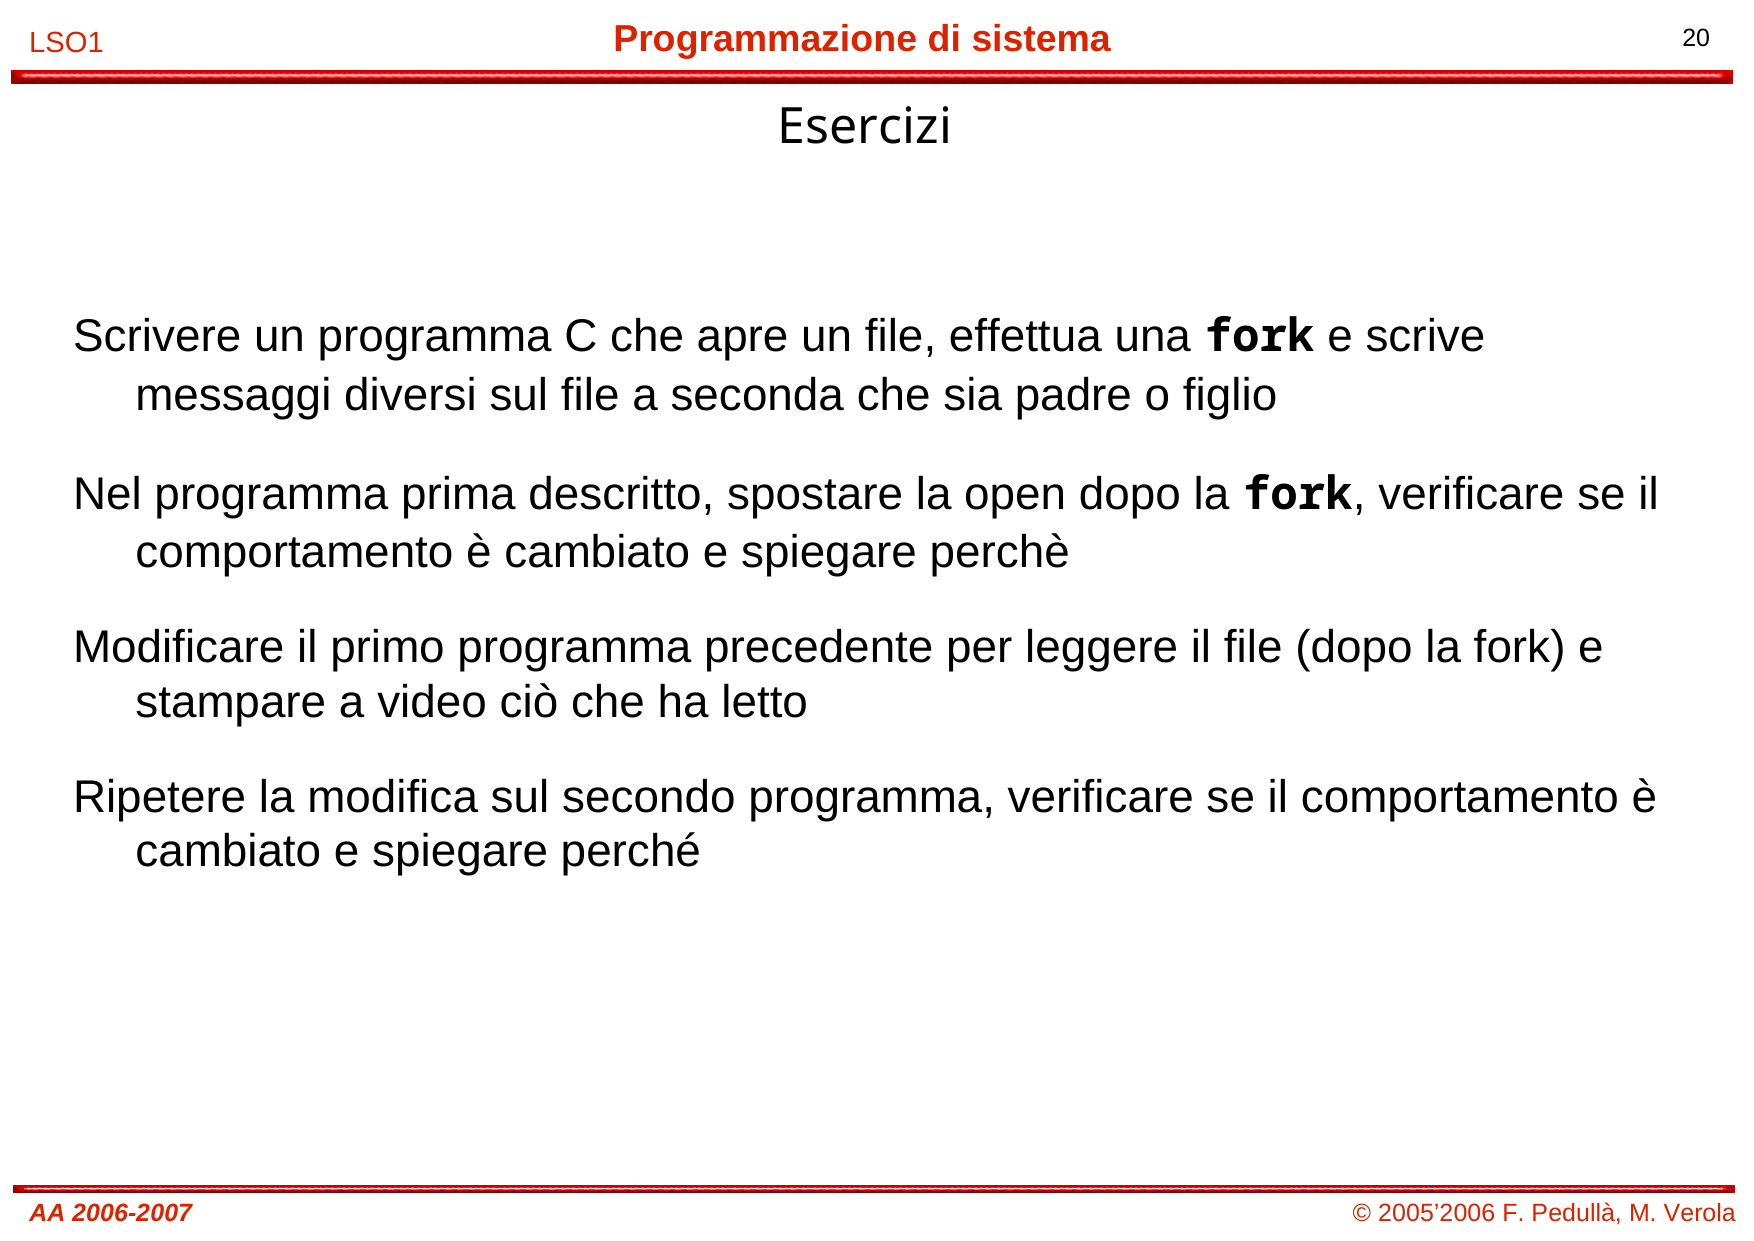

Esercizi
# Scrivere un programma C che apre un file, effettua una fork e scrive messaggi diversi sul file a seconda che sia padre o figlio
Nel programma prima descritto, spostare la open dopo la fork, verificare se il comportamento è cambiato e spiegare perchè
Modificare il primo programma precedente per leggere il file (dopo la fork) e stampare a video ciò che ha letto
Ripetere la modifica sul secondo programma, verificare se il comportamento è cambiato e spiegare perché